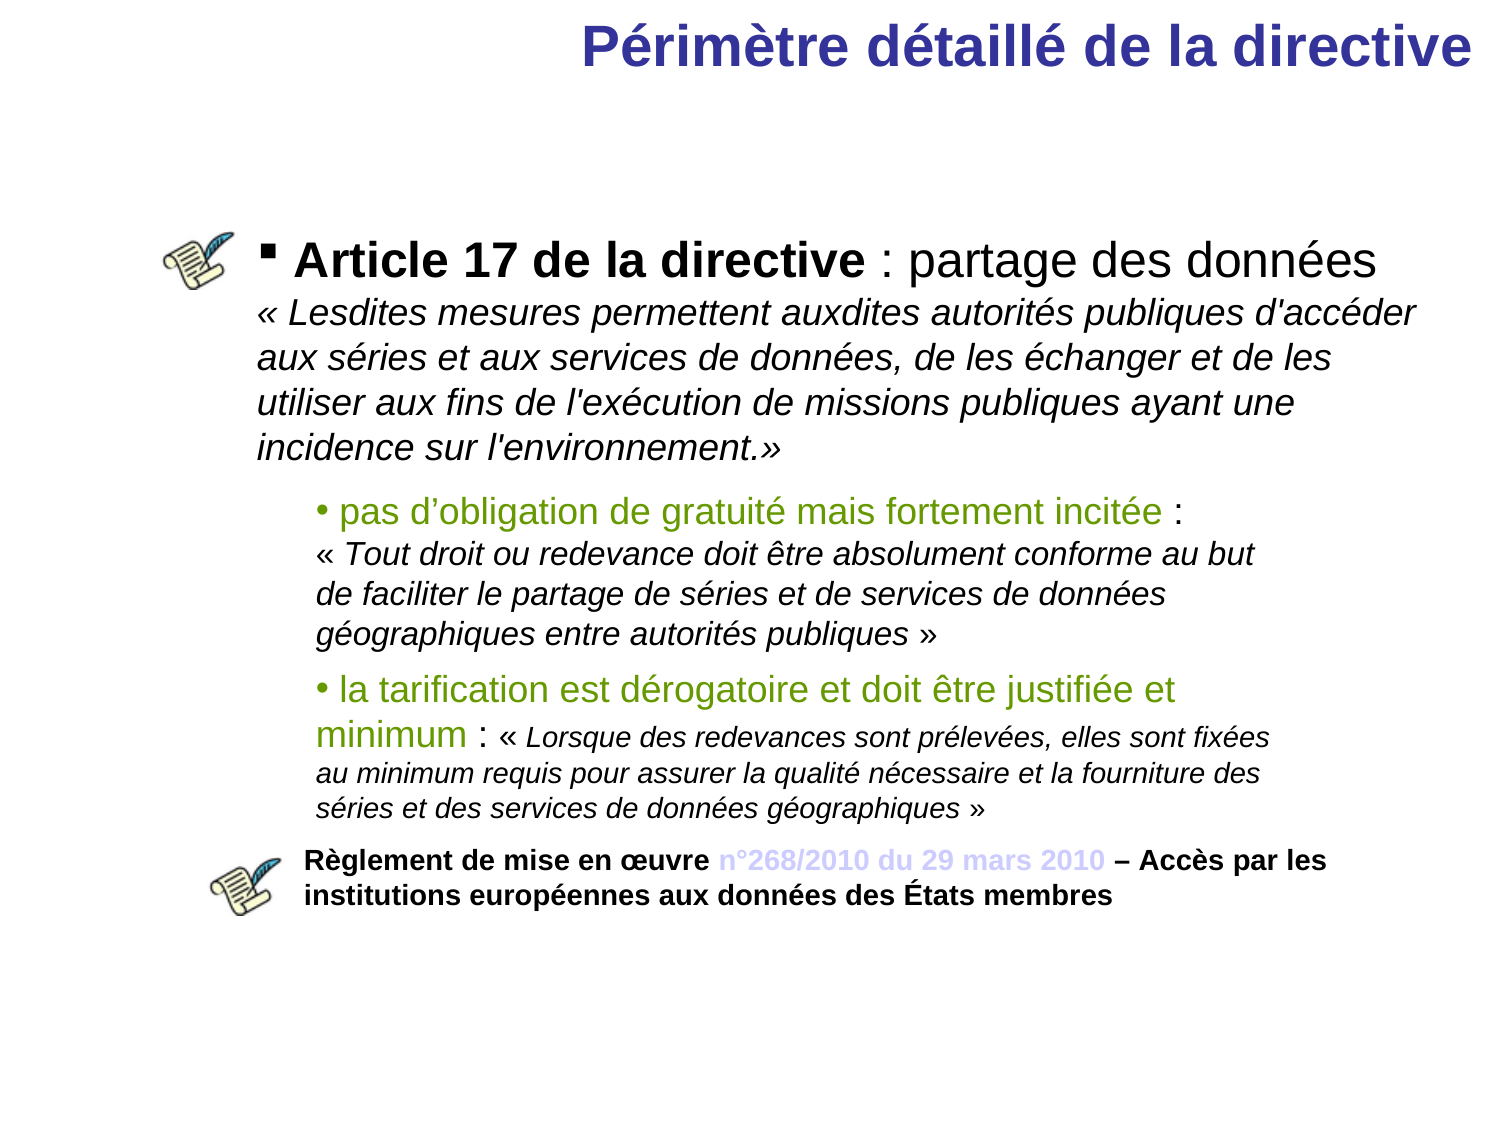

Périmètre détaillé de la directive
 Article 17 de la directive : partage des données
« Lesdites mesures permettent auxdites autorités publiques d'accéder aux séries et aux services de données, de les échanger et de les utiliser aux fins de l'exécution de missions publiques ayant une incidence sur l'environnement.»
 pas d’obligation de gratuité mais fortement incitée : « Tout droit ou redevance doit être absolument conforme au but de faciliter le partage de séries et de services de données géographiques entre autorités publiques »
 la tarification est dérogatoire et doit être justifiée et minimum : « Lorsque des redevances sont prélevées, elles sont fixées au minimum requis pour assurer la qualité nécessaire et la fourniture des séries et des services de données géographiques »
Règlement de mise en œuvre n°268/2010 du 29 mars 2010 – Accès par les institutions européennes aux données des États membres